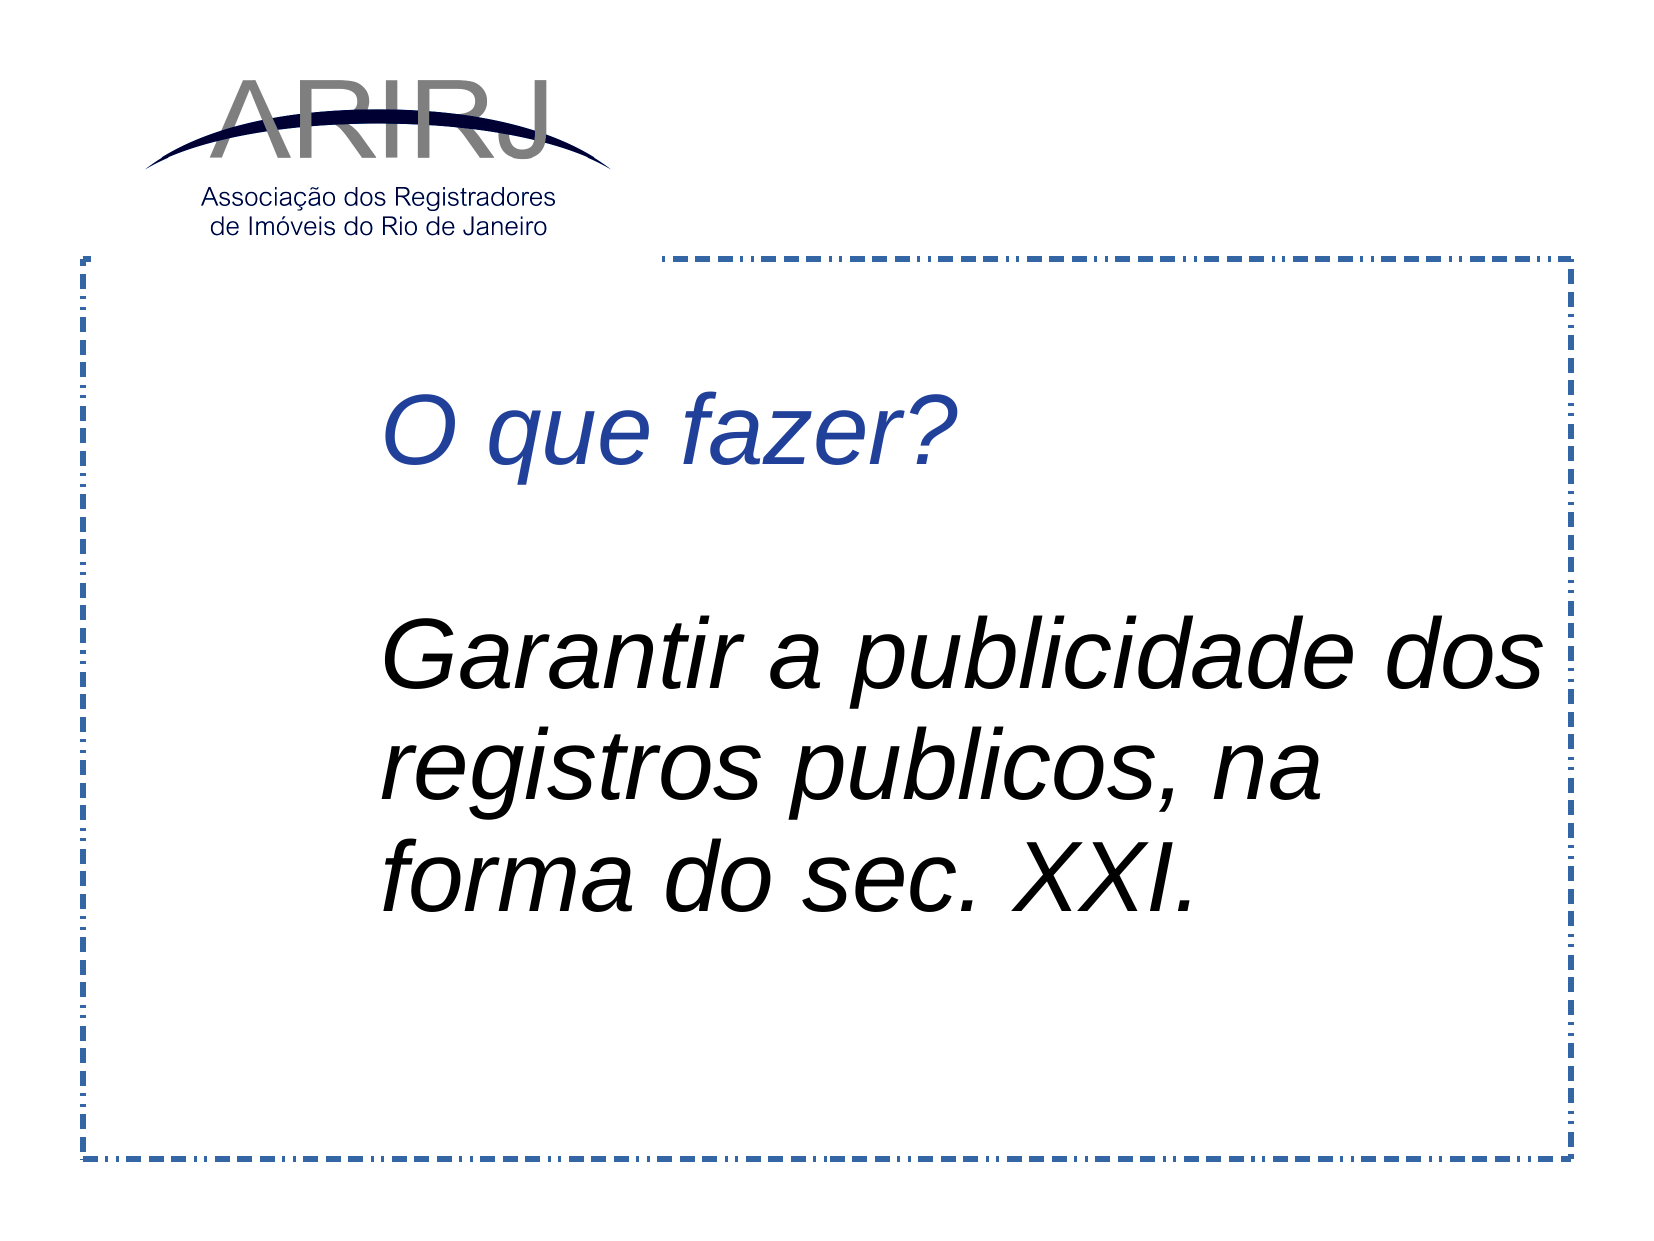

# O que fazer?
Garantir a publicidade dos registros publicos, na forma do sec. XXI.